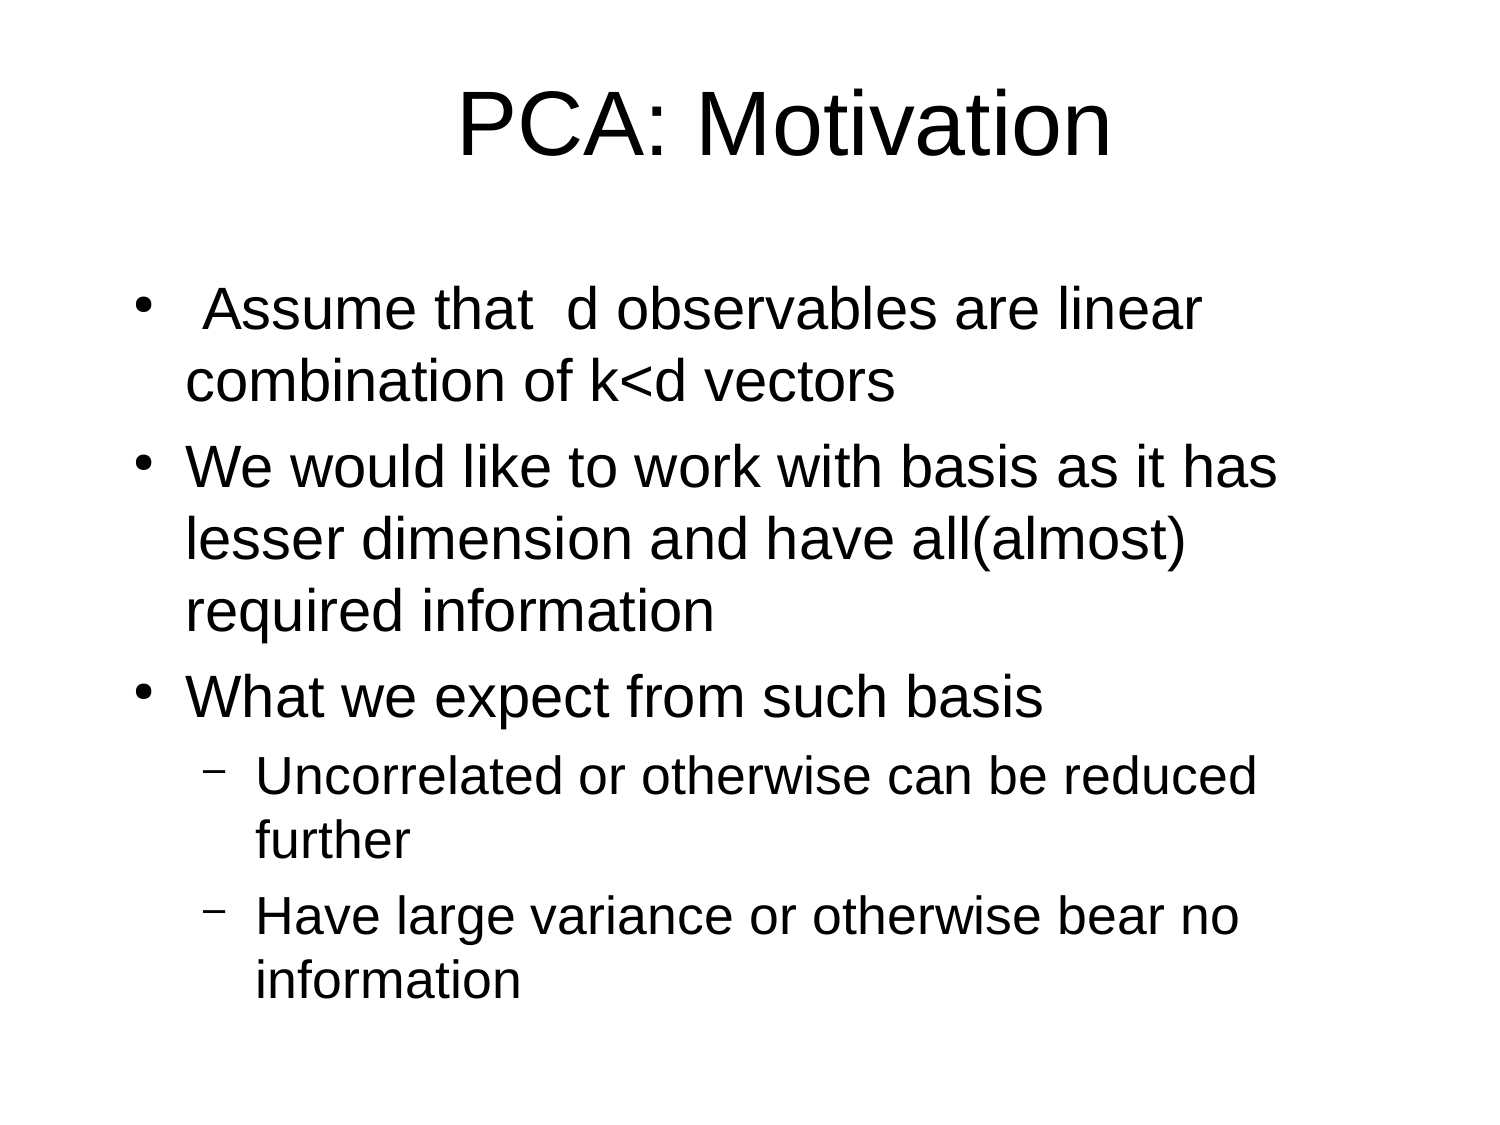

# PCA: Motivation
 Assume that d observables are linear combination of k<d vectors
We would like to work with basis as it has lesser dimension and have all(almost) required information
What we expect from such basis
Uncorrelated or otherwise can be reduced further
Have large variance or otherwise bear no information